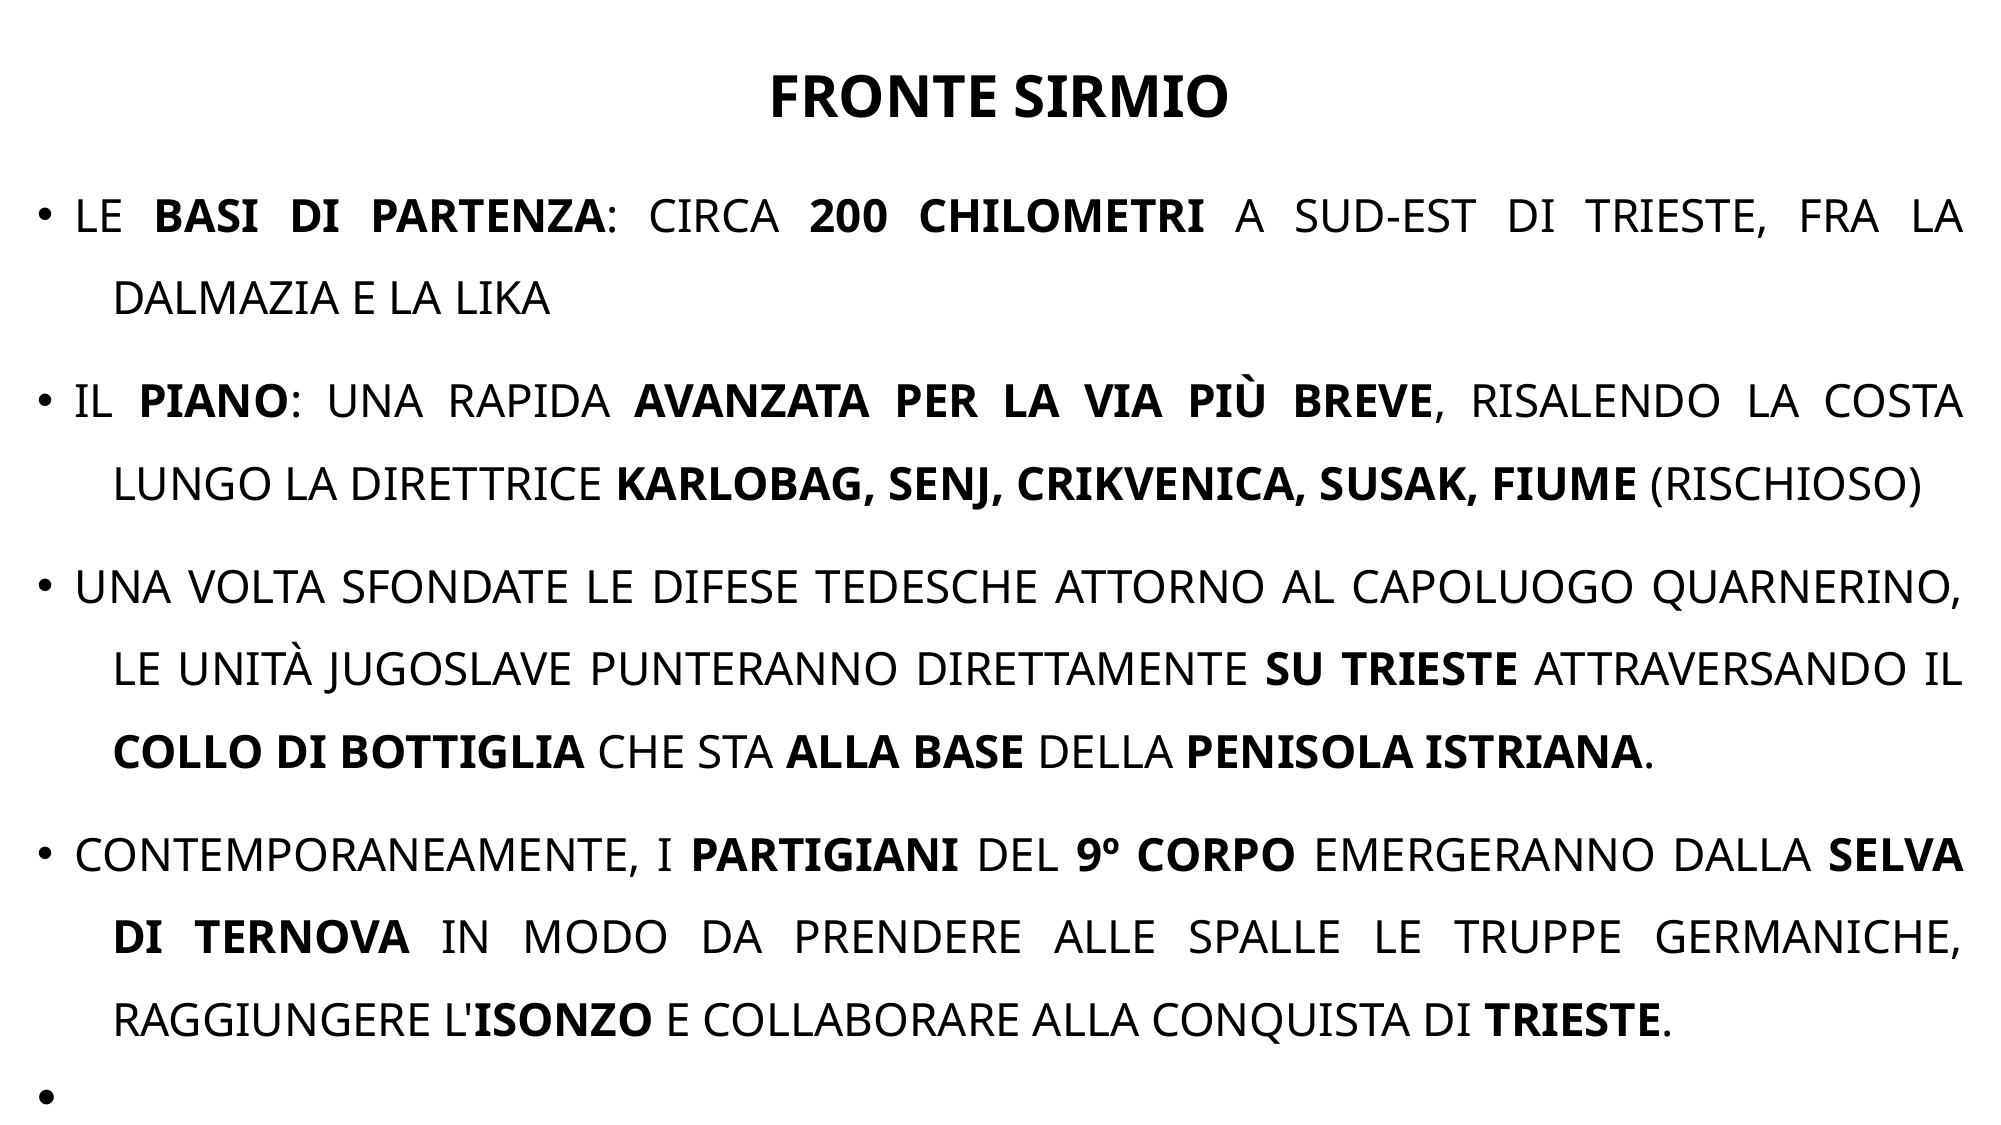

# FRONTE SIRMIO
LE BASI DI PARTENZA: CIRCA 200 CHILOMETRI A SUD-EST DI TRIESTE, FRA LA DALMAZIA E LA LIKA
IL PIANO: UNA RAPIDA AVANZATA PER LA VIA PIÙ BREVE, RISALENDO LA COSTA LUNGO LA DIRETTRICE KARLOBAG, SENJ, CRIKVENICA, SUSAK, FIUME (RISCHIOSO)
UNA VOLTA SFONDATE LE DIFESE TEDESCHE ATTORNO AL CAPOLUOGO QUARNERINO, LE UNITÀ JUGOSLAVE PUNTERANNO DIRETTAMENTE SU TRIESTE ATTRAVERSANDO IL COLLO DI BOTTIGLIA CHE STA ALLA BASE DELLA PENISOLA ISTRIANA.
CONTEMPORANEAMENTE, I PARTIGIANI DEL 9º CORPO EMERGERANNO DALLA SELVA DI TERNOVA IN MODO DA PRENDERE ALLE SPALLE LE TRUPPE GERMANICHE, RAGGIUNGERE L'ISONZO E COLLABORARE ALLA CONQUISTA DI TRIESTE.